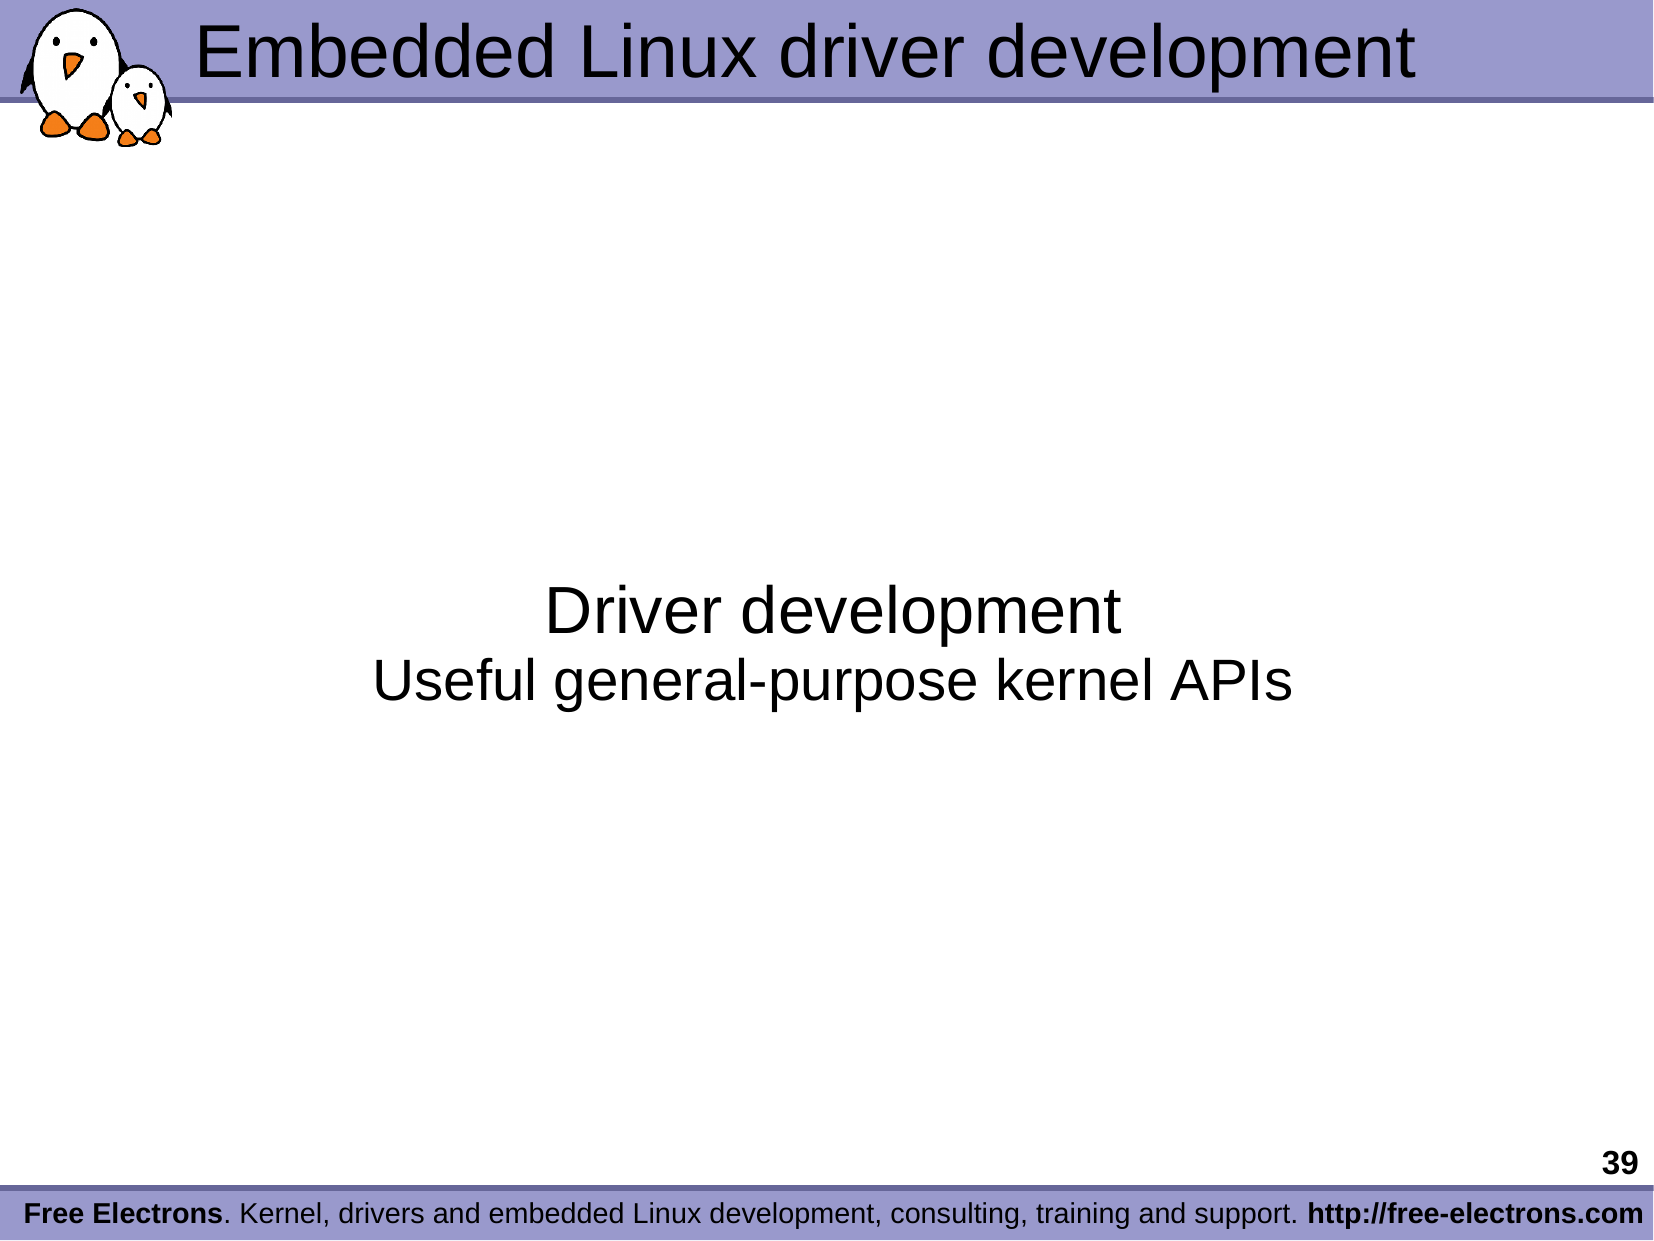

# Embedded Linux driver development
Driver development
Useful general-purpose kernel APIs